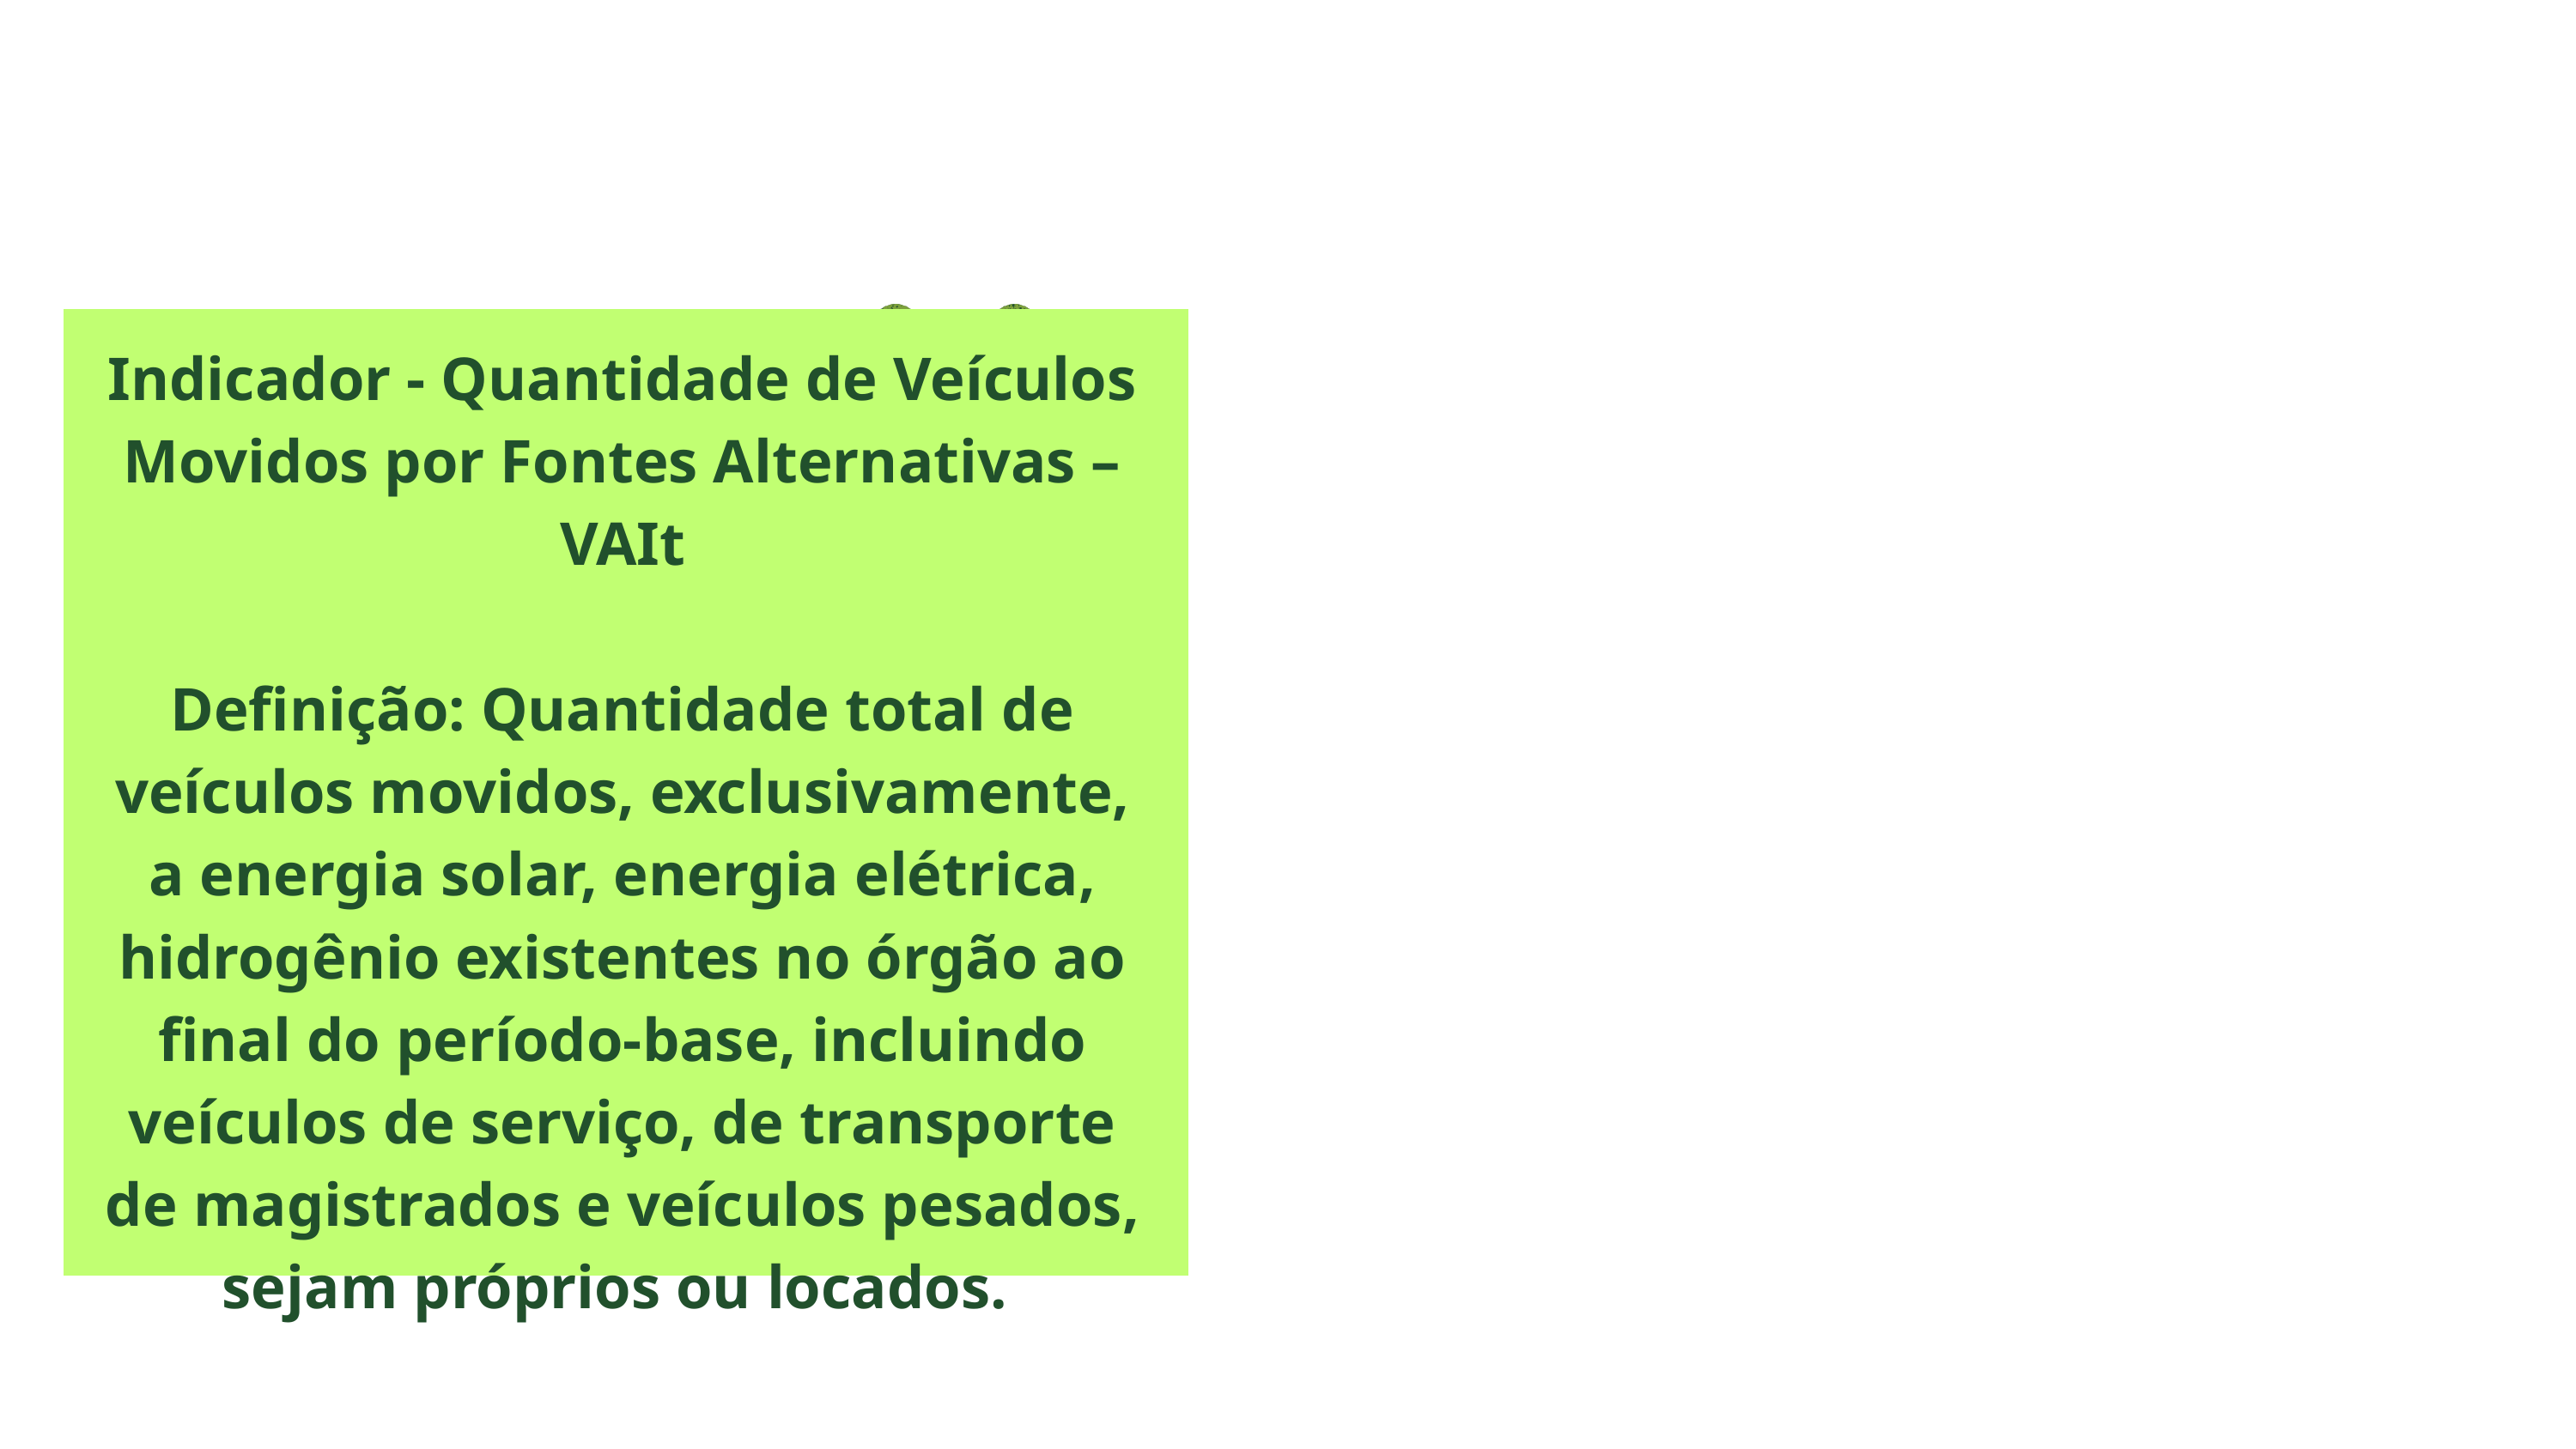

Fórmula: Quantidade de veículos movidos por fontes alternativas
Polaridade: Quanto maior o valor, melhor o desempenho.
Periodicidade: Anual.
Metodologia Análise de Desempenho: Anual
Unidade responsável pelas metas: Coordenadoria de Polícia Judicial.
Indicador - Quantidade de Veículos Movidos por Fontes Alternativas – VAIt
Definição: Quantidade total de veículos movidos, exclusivamente, a energia solar, energia elétrica, hidrogênio existentes no órgão ao final do período-base, incluindo veículos de serviço, de transporte de magistrados e veículos pesados, sejam próprios ou locados.